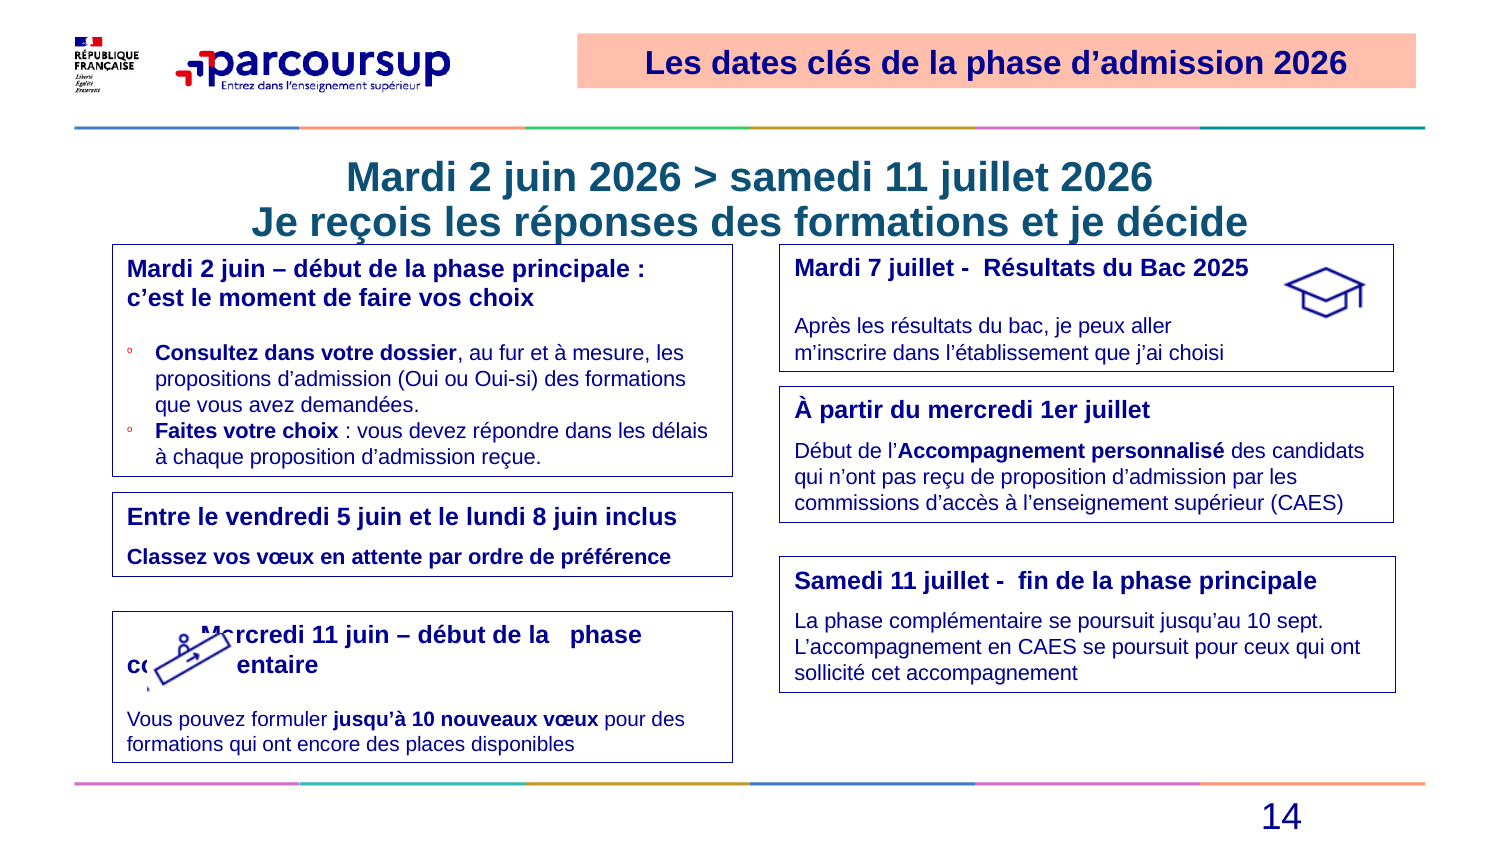

Les dates clés de la phase d’admission 2026
# Mardi 2 juin 2026 > samedi 11 juillet 2026 Je reçois les réponses des formations et je décide
Mardi 7 juillet - Résultats du Bac 2025
Après les résultats du bac, je peux aller
m’inscrire dans l’établissement que j’ai choisi
Mardi 2 juin – début de la phase principale :
c’est le moment de faire vos choix
Consultez dans votre dossier, au fur et à mesure, les propositions d’admission (Oui ou Oui-si) des formations que vous avez demandées.
Faites votre choix : vous devez répondre dans les délais à chaque proposition d’admission reçue.
À partir du mercredi 1er juillet
Début de l’Accompagnement personnalisé des candidats qui n’ont pas reçu de proposition d’admission par les commissions d’accès à l’enseignement supérieur (CAES)
Entre le vendredi 5 juin et le lundi 8 juin inclus
Classez vos vœux en attente par ordre de préférence
Samedi 11 juillet - fin de la phase principale
La phase complémentaire se poursuit jusqu’au 10 sept.
L’accompagnement en CAES se poursuit pour ceux qui ont sollicité cet accompagnement
	Mercredi 11 juin – début de la 	phase complémentaire
Vous pouvez formuler jusqu’à 10 nouveaux vœux pour des formations qui ont encore des places disponibles